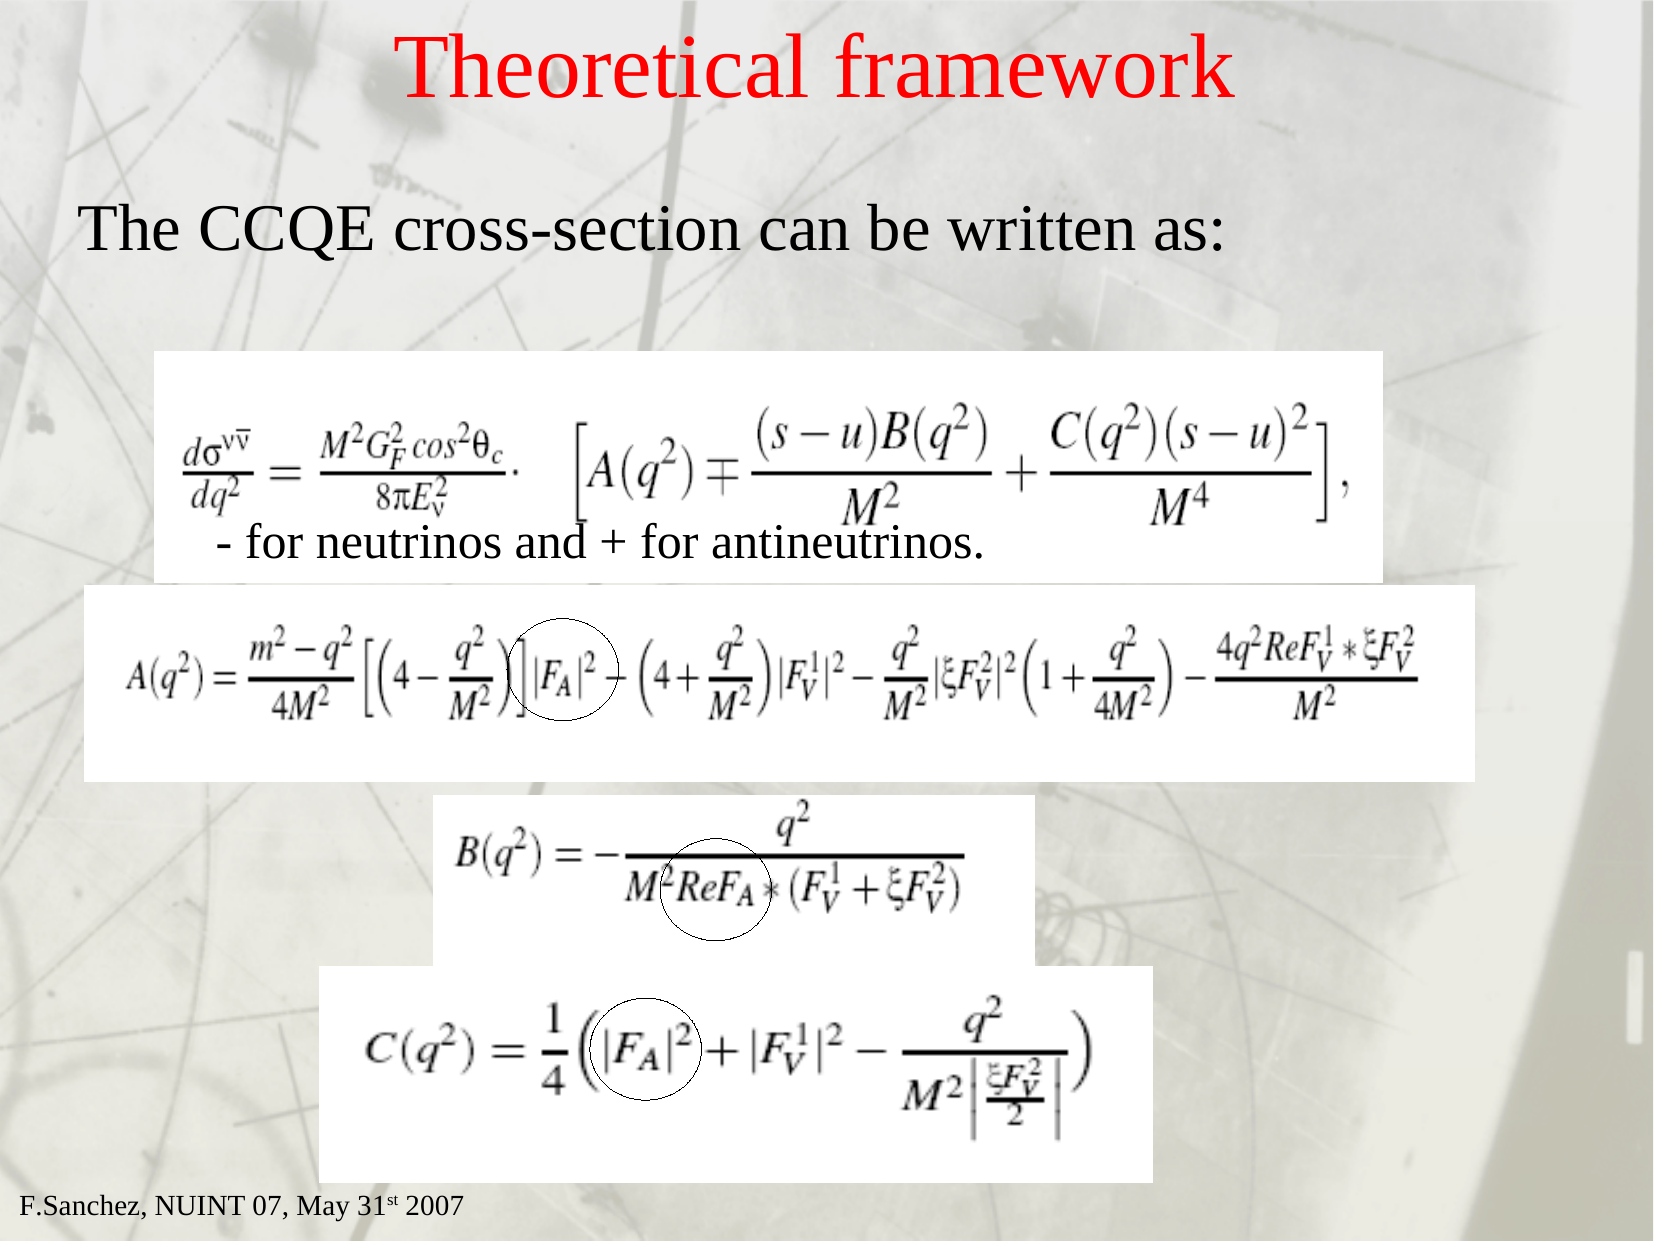

# Theoretical framework
The CCQE cross-section can be written as:
 - for neutrinos and + for antineutrinos.